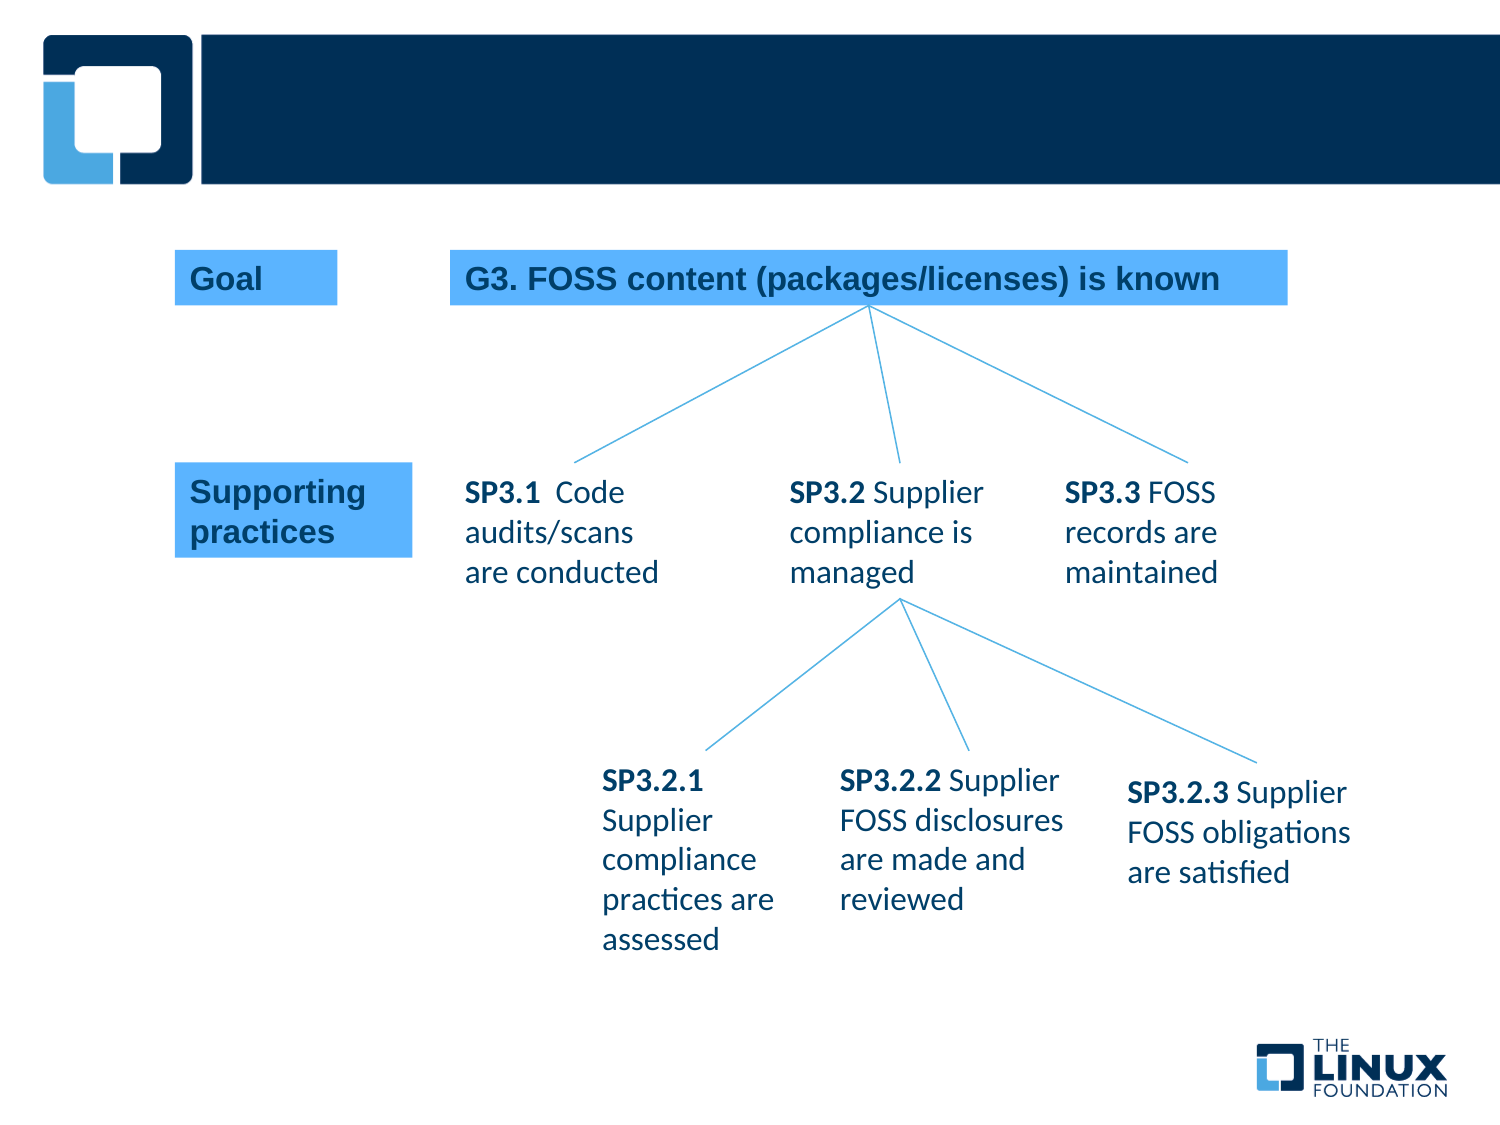

Goal
G3. FOSS content (packages/licenses) is known
Supporting practices
SP3.1 Code audits/scans are conducted
SP3.2 Supplier compliance is managed
SP3.3 FOSS records are maintained
SP3.2.1 Supplier compliance practices are assessed
SP3.2.2 Supplier FOSS disclosures are made and reviewed
SP3.2.3 Supplier FOSS obligations are satisfied